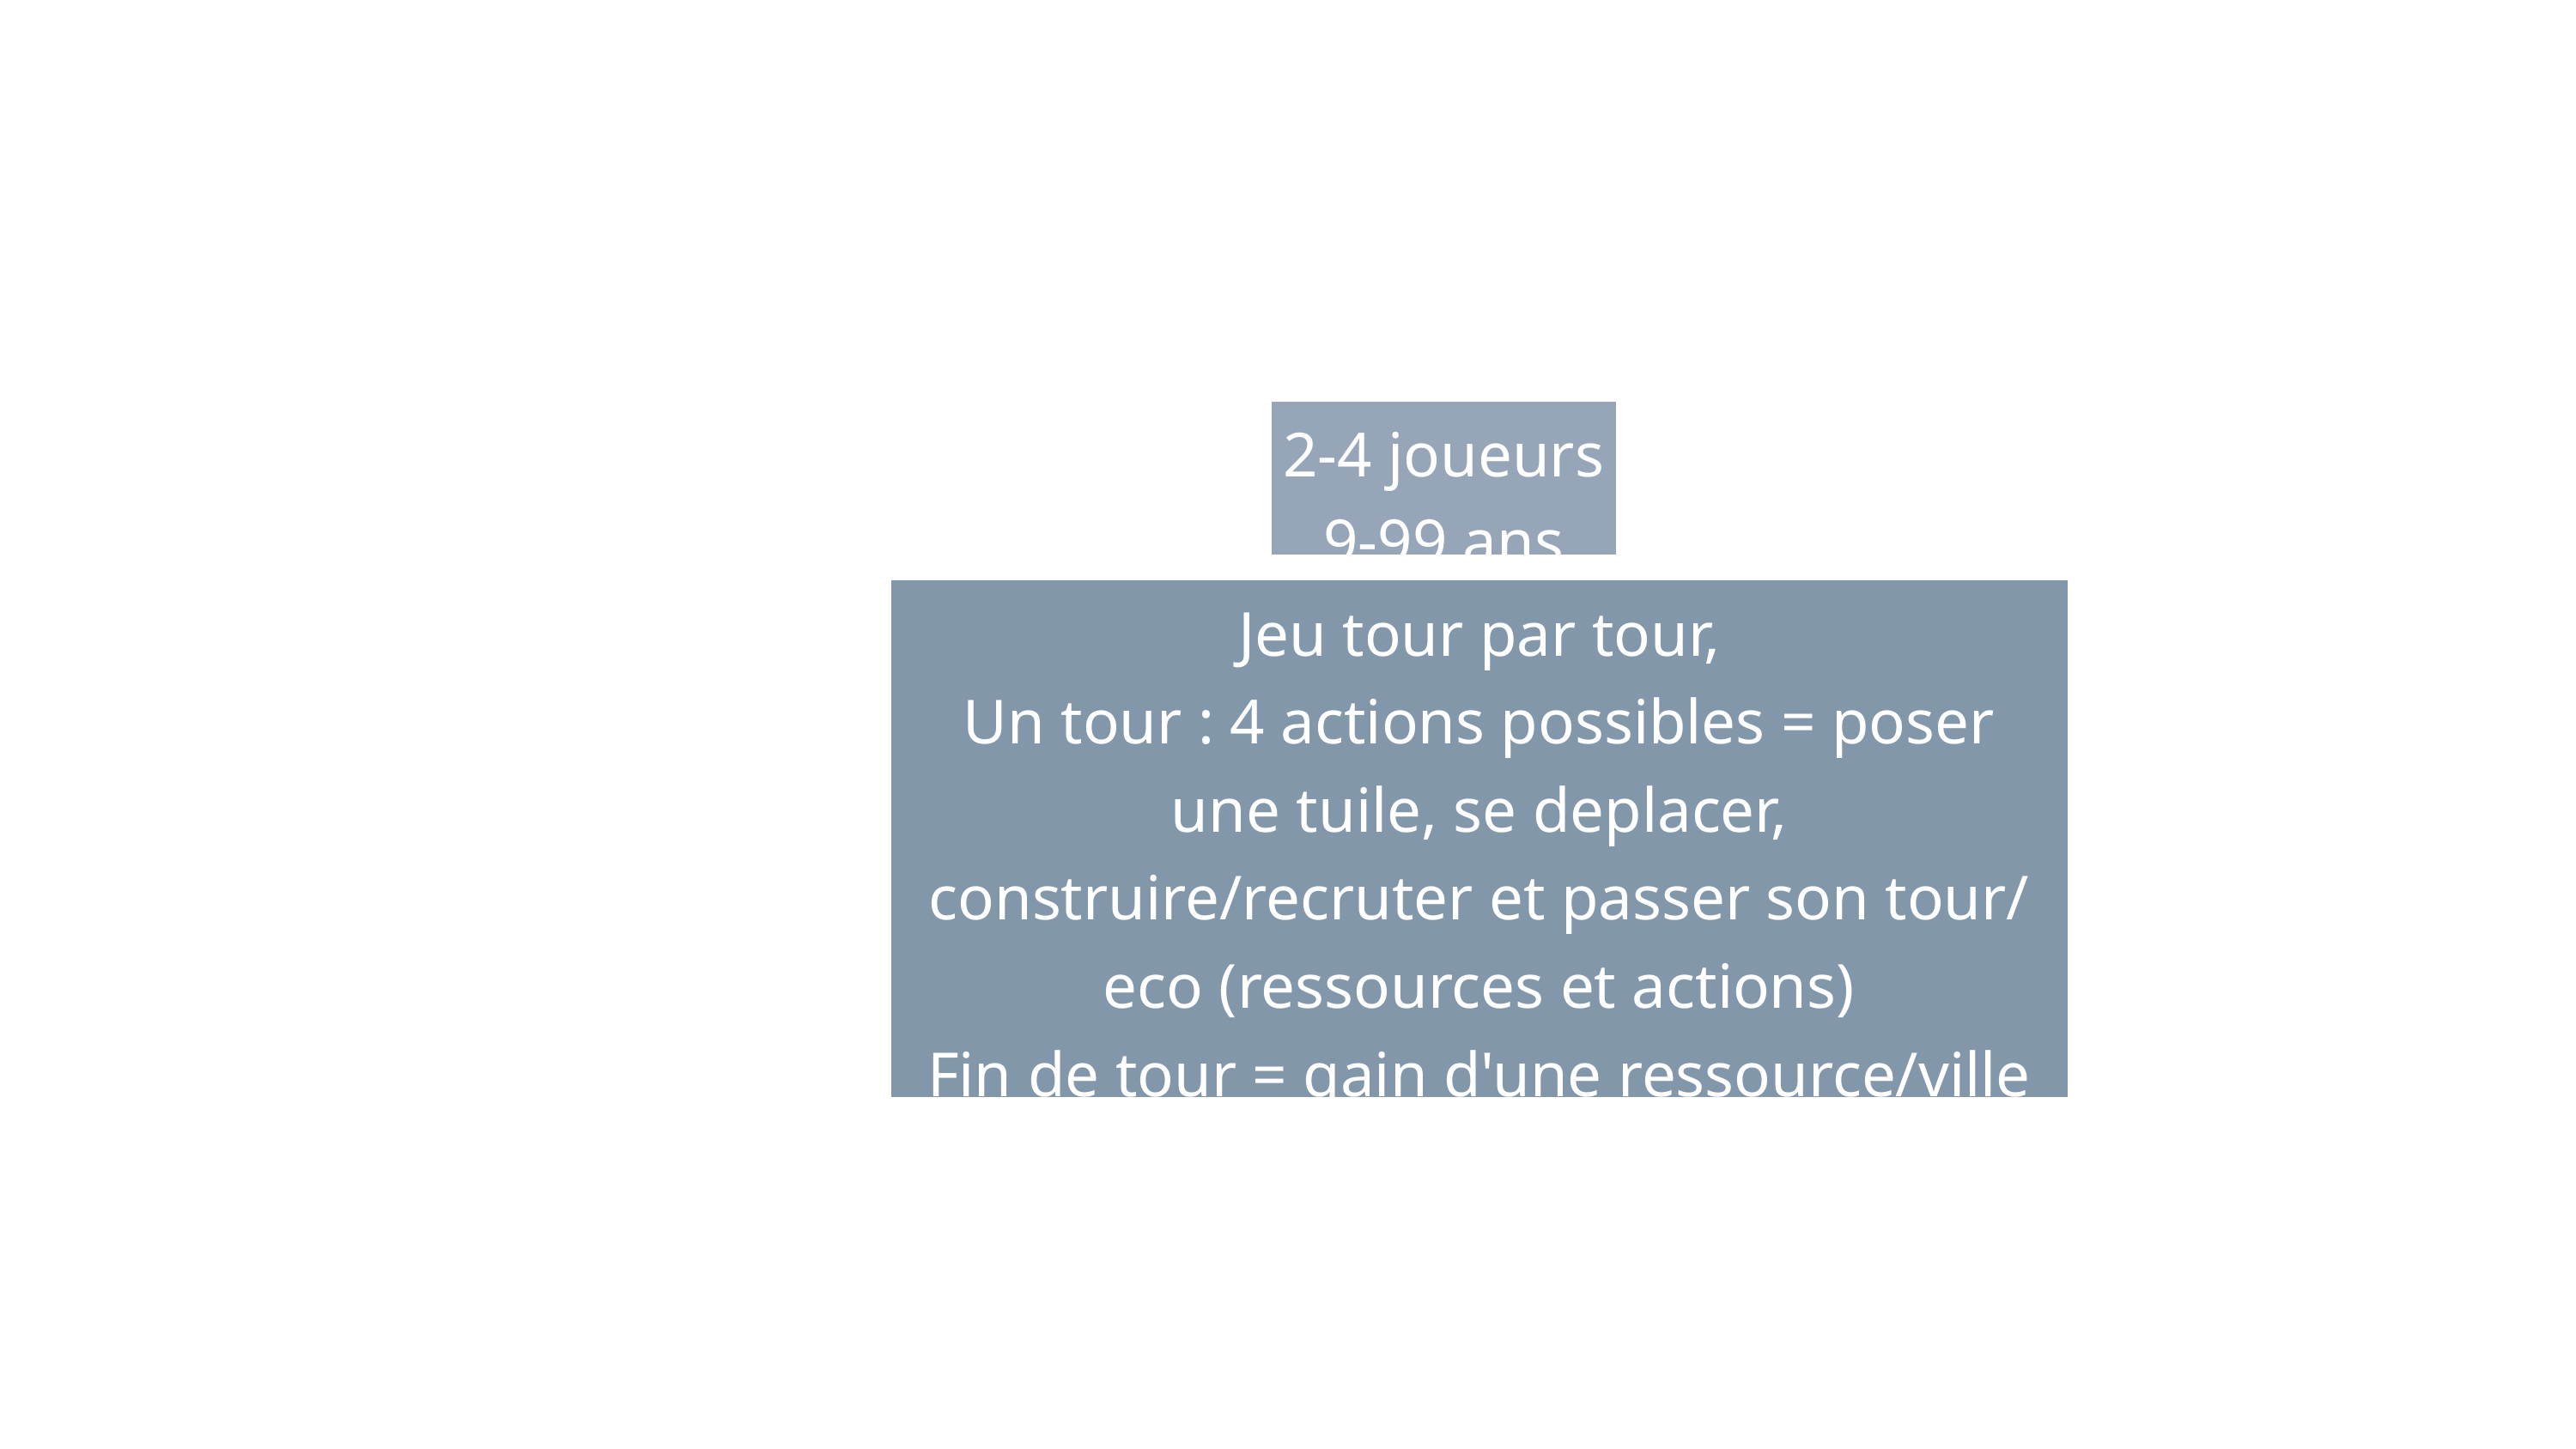

2-4 joueurs 9-99 ans
Jeu tour par tour,
Un tour : 4 actions possibles = poser
une tuile, se deplacer, construire/recruter et passer son tour/ eco (ressources et actions)
Fin de tour = gain d'une ressource/ville